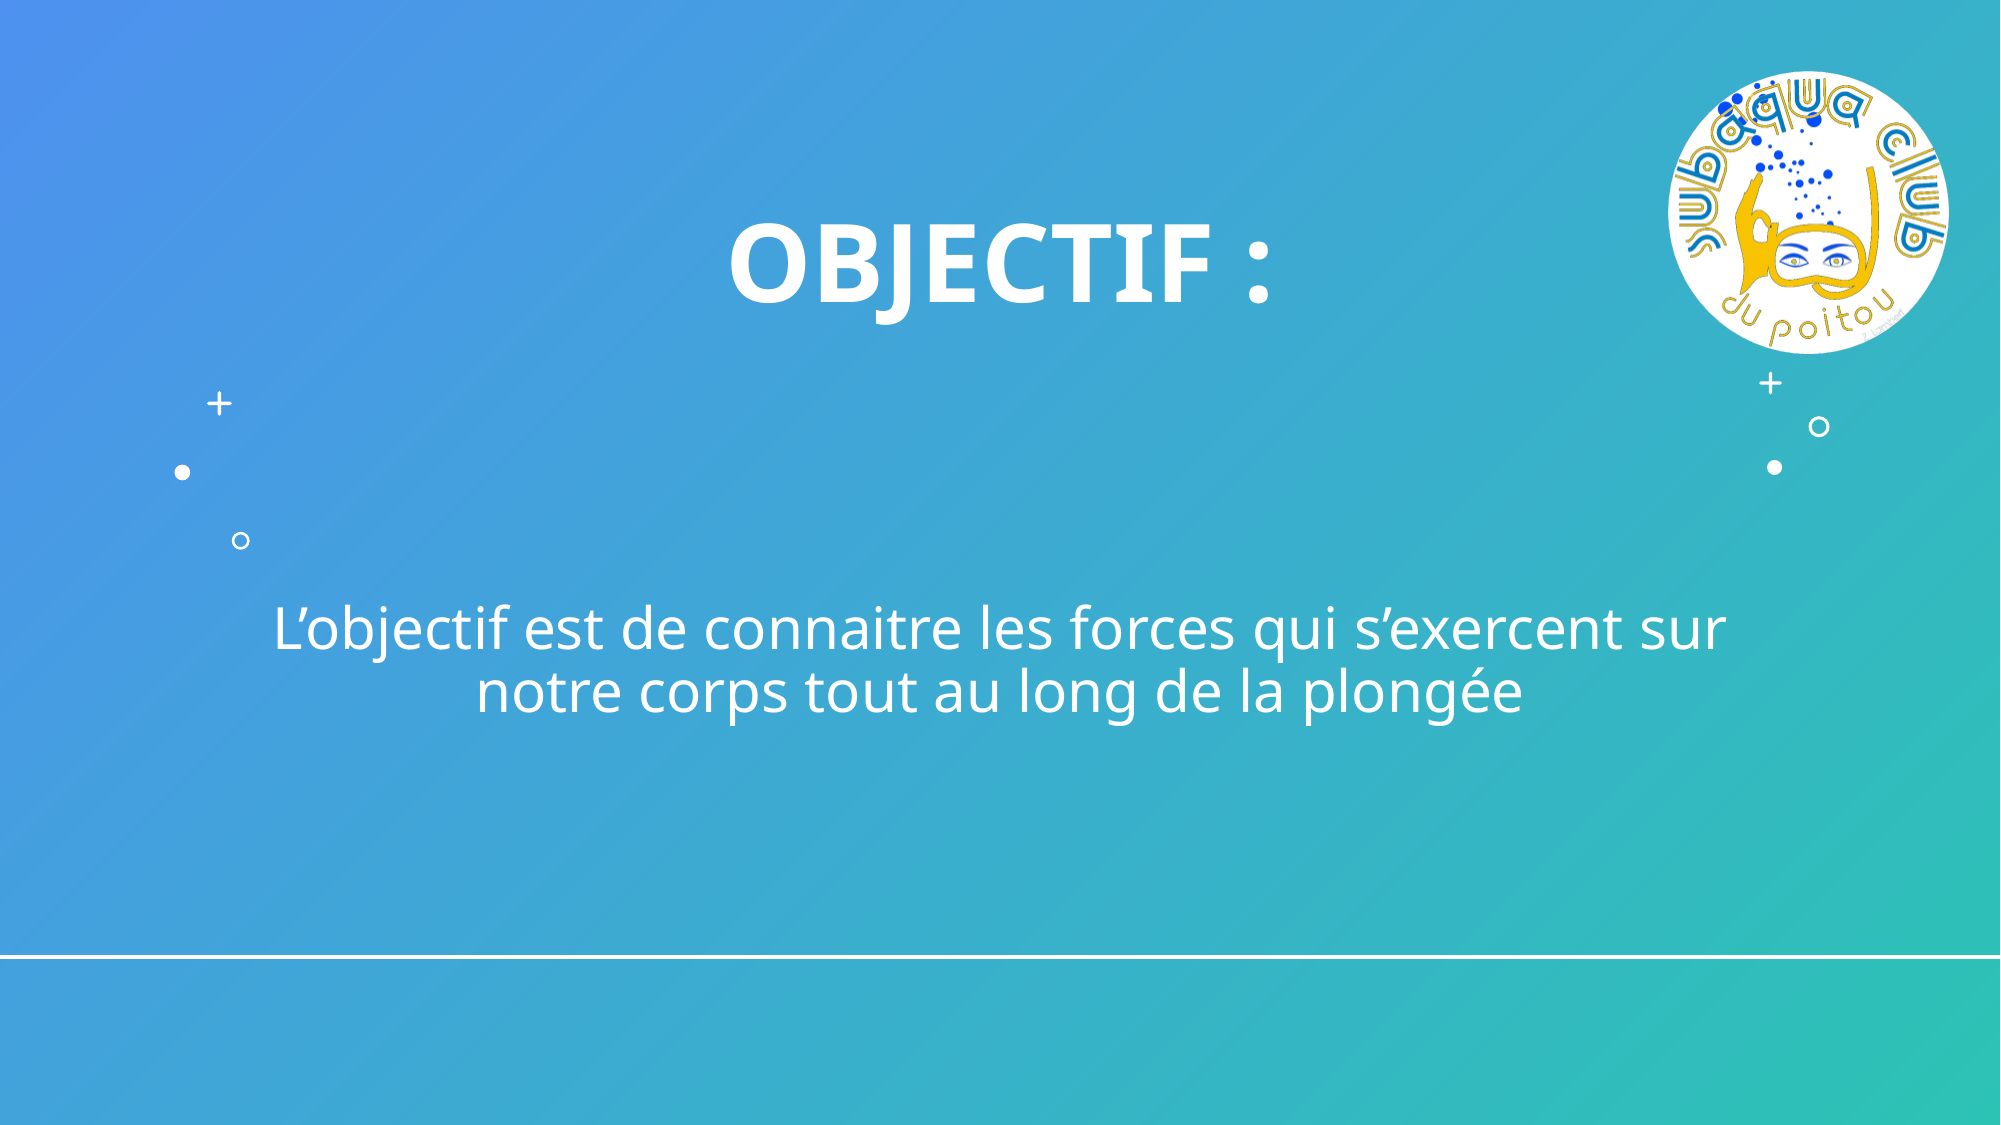

# Objectif :
L’objectif est de connaitre les forces qui s’exercent sur notre corps tout au long de la plongée